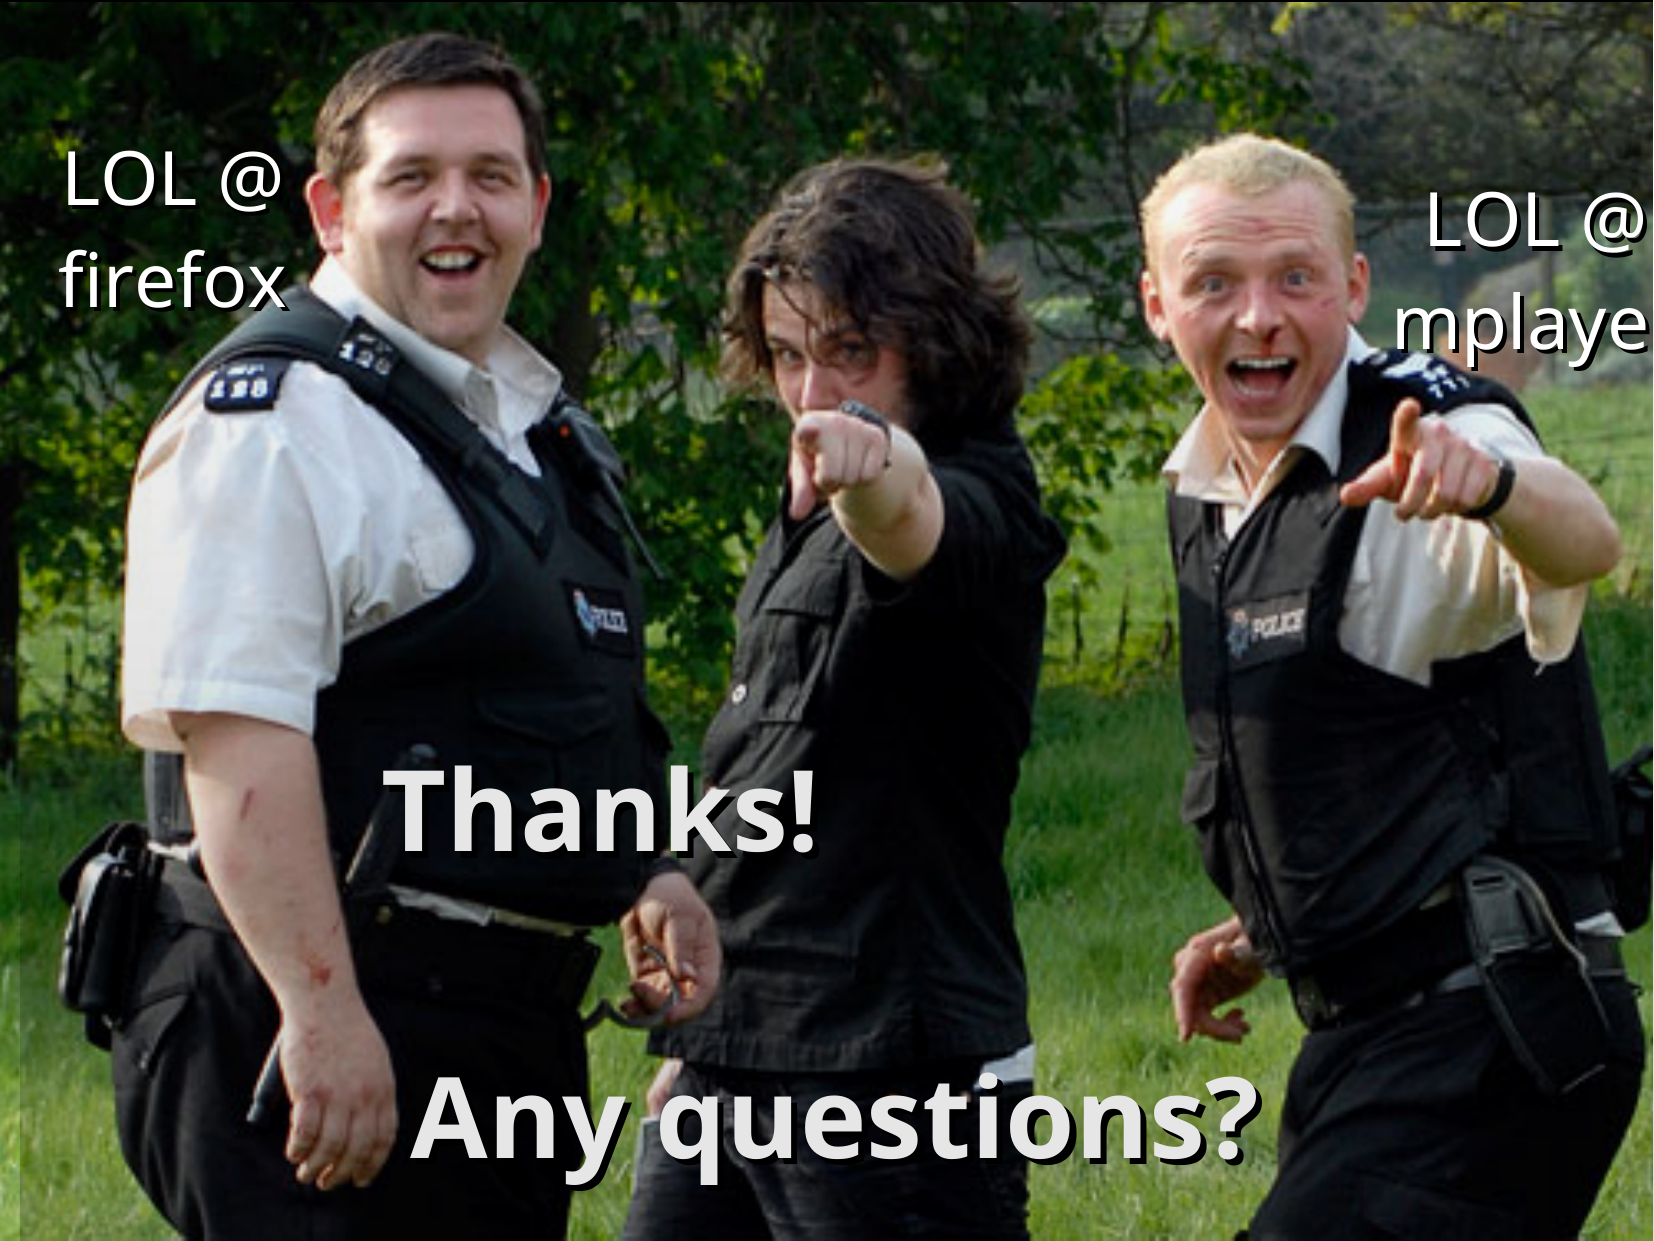

LOL @
firefox
LOL @
mplayer
# Thanks! Any questions?